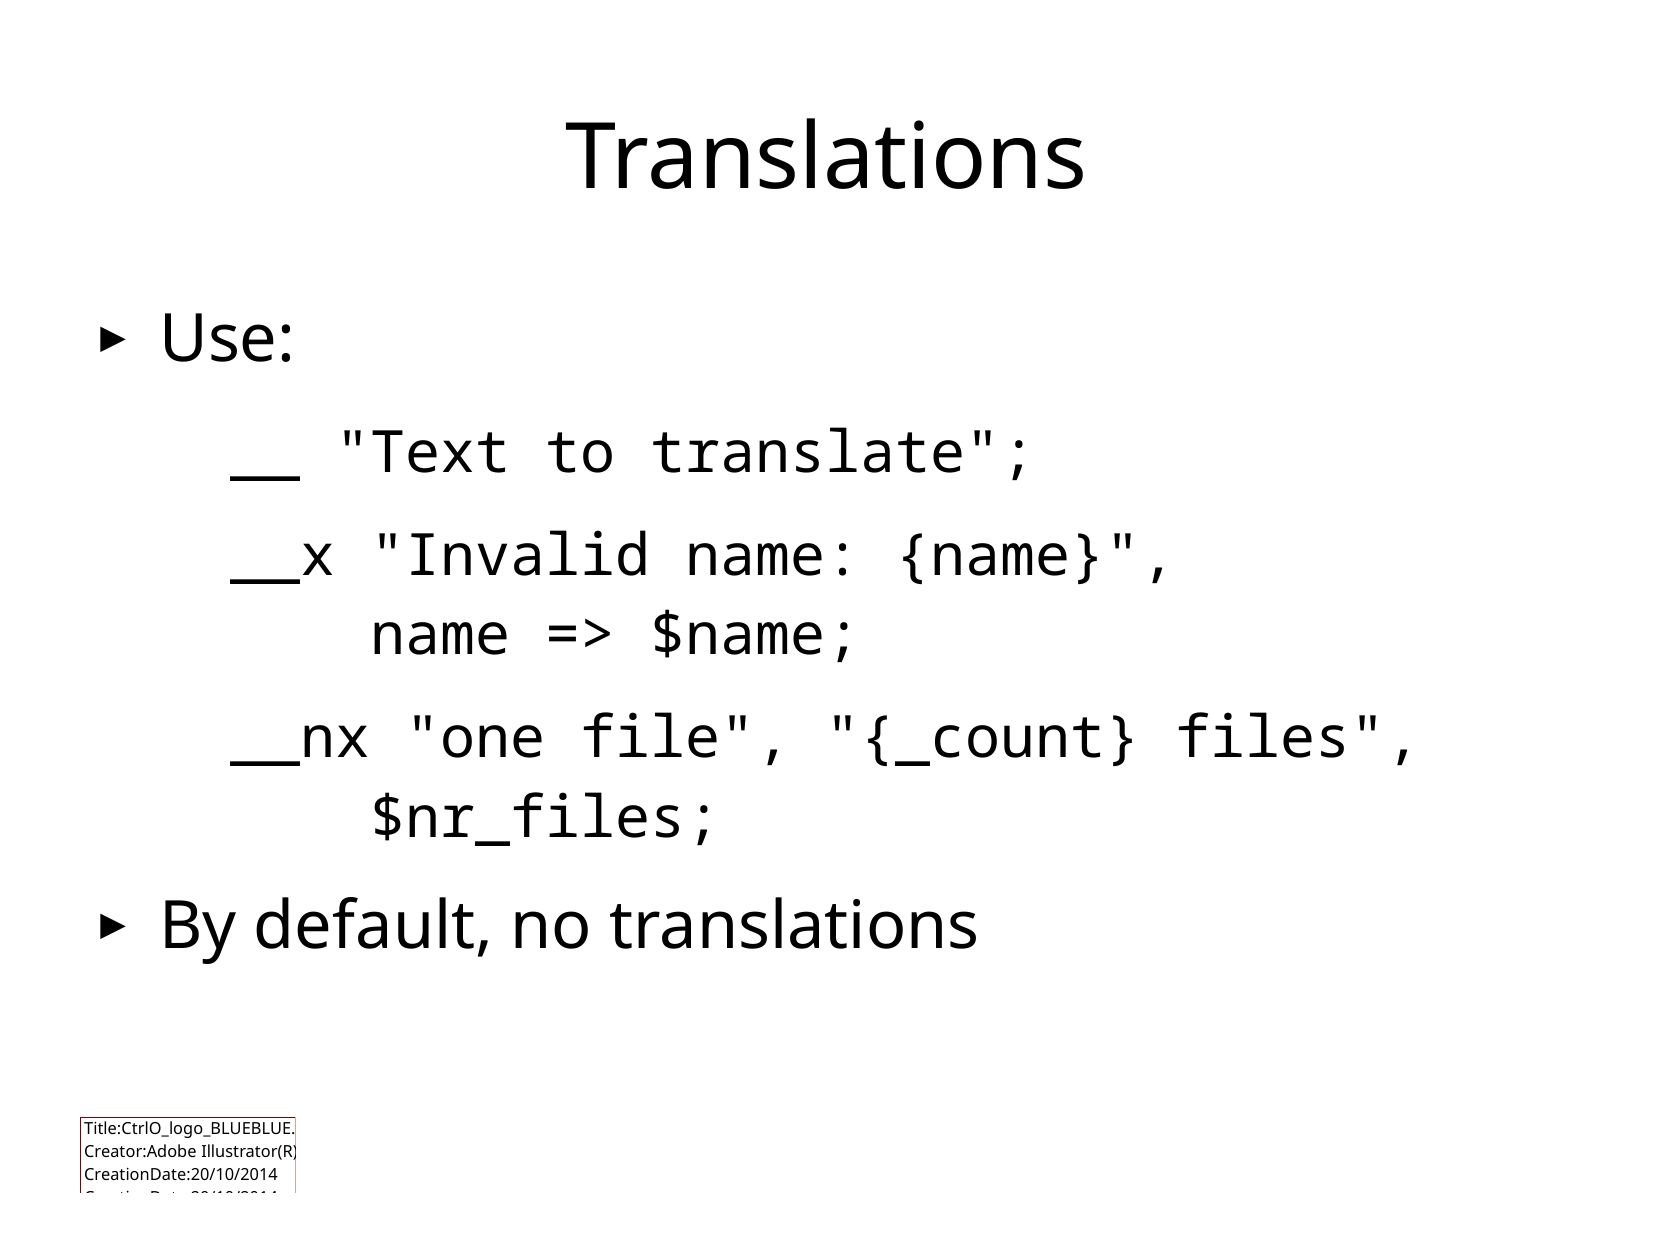

# Translations
Use:
__ "Text to translate";
__x "Invalid name: {name}",
 name => $name;
__nx "one file", "{_count} files",
 $nr_files;
By default, no translations